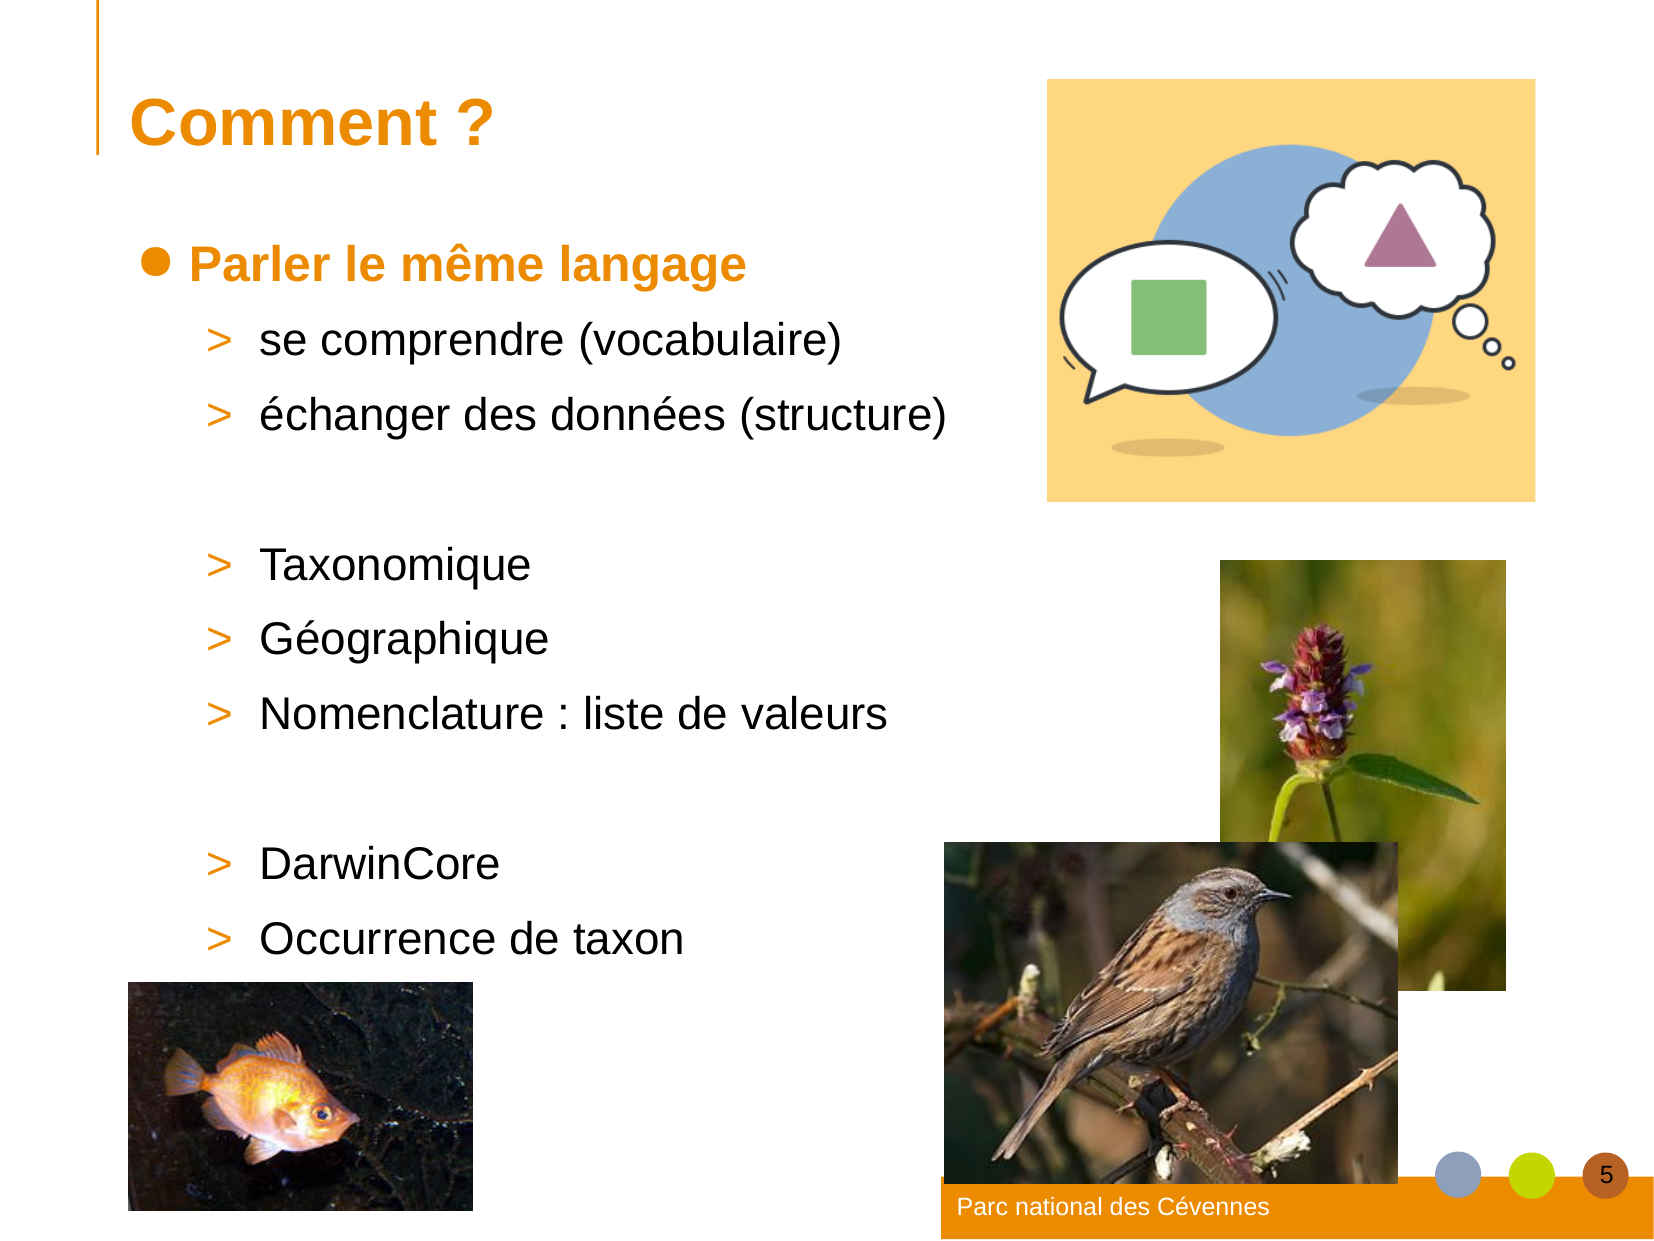

# Comment ?
Parler le même langage
se comprendre (vocabulaire)
échanger des données (structure)
Taxonomique
Géographique
Nomenclature : liste de valeurs
DarwinCore
Occurrence de taxon